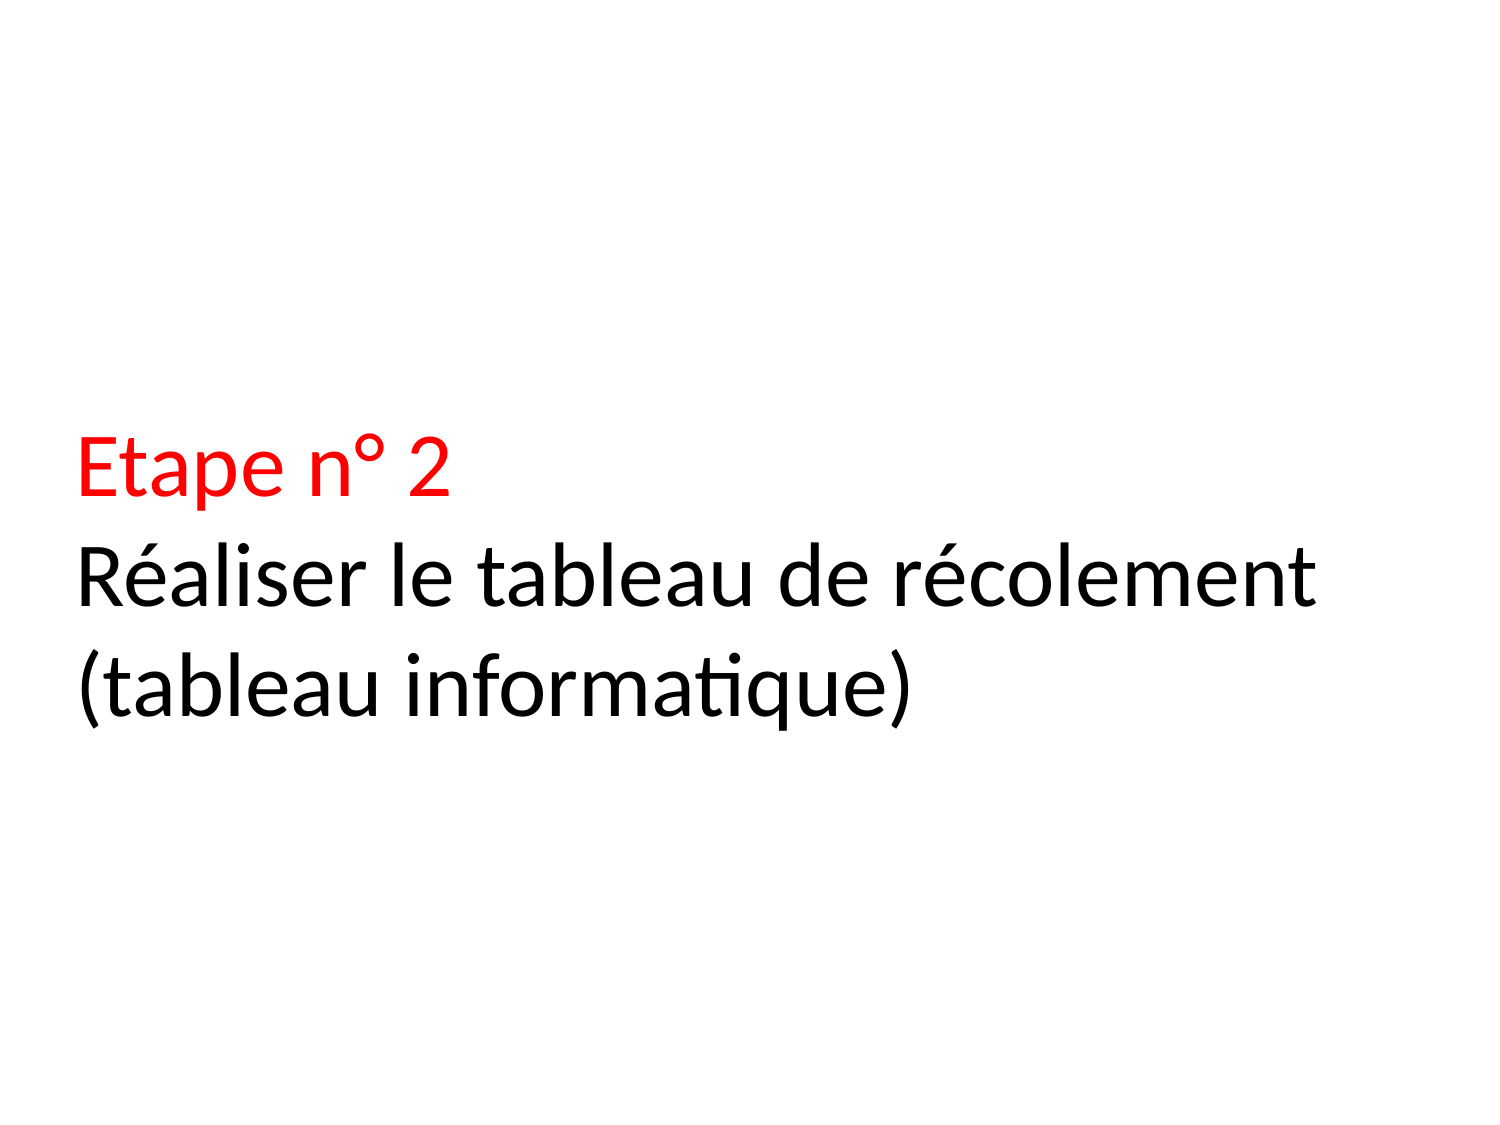

# Etape n° 2 Réaliser le tableau de récolement (tableau informatique)